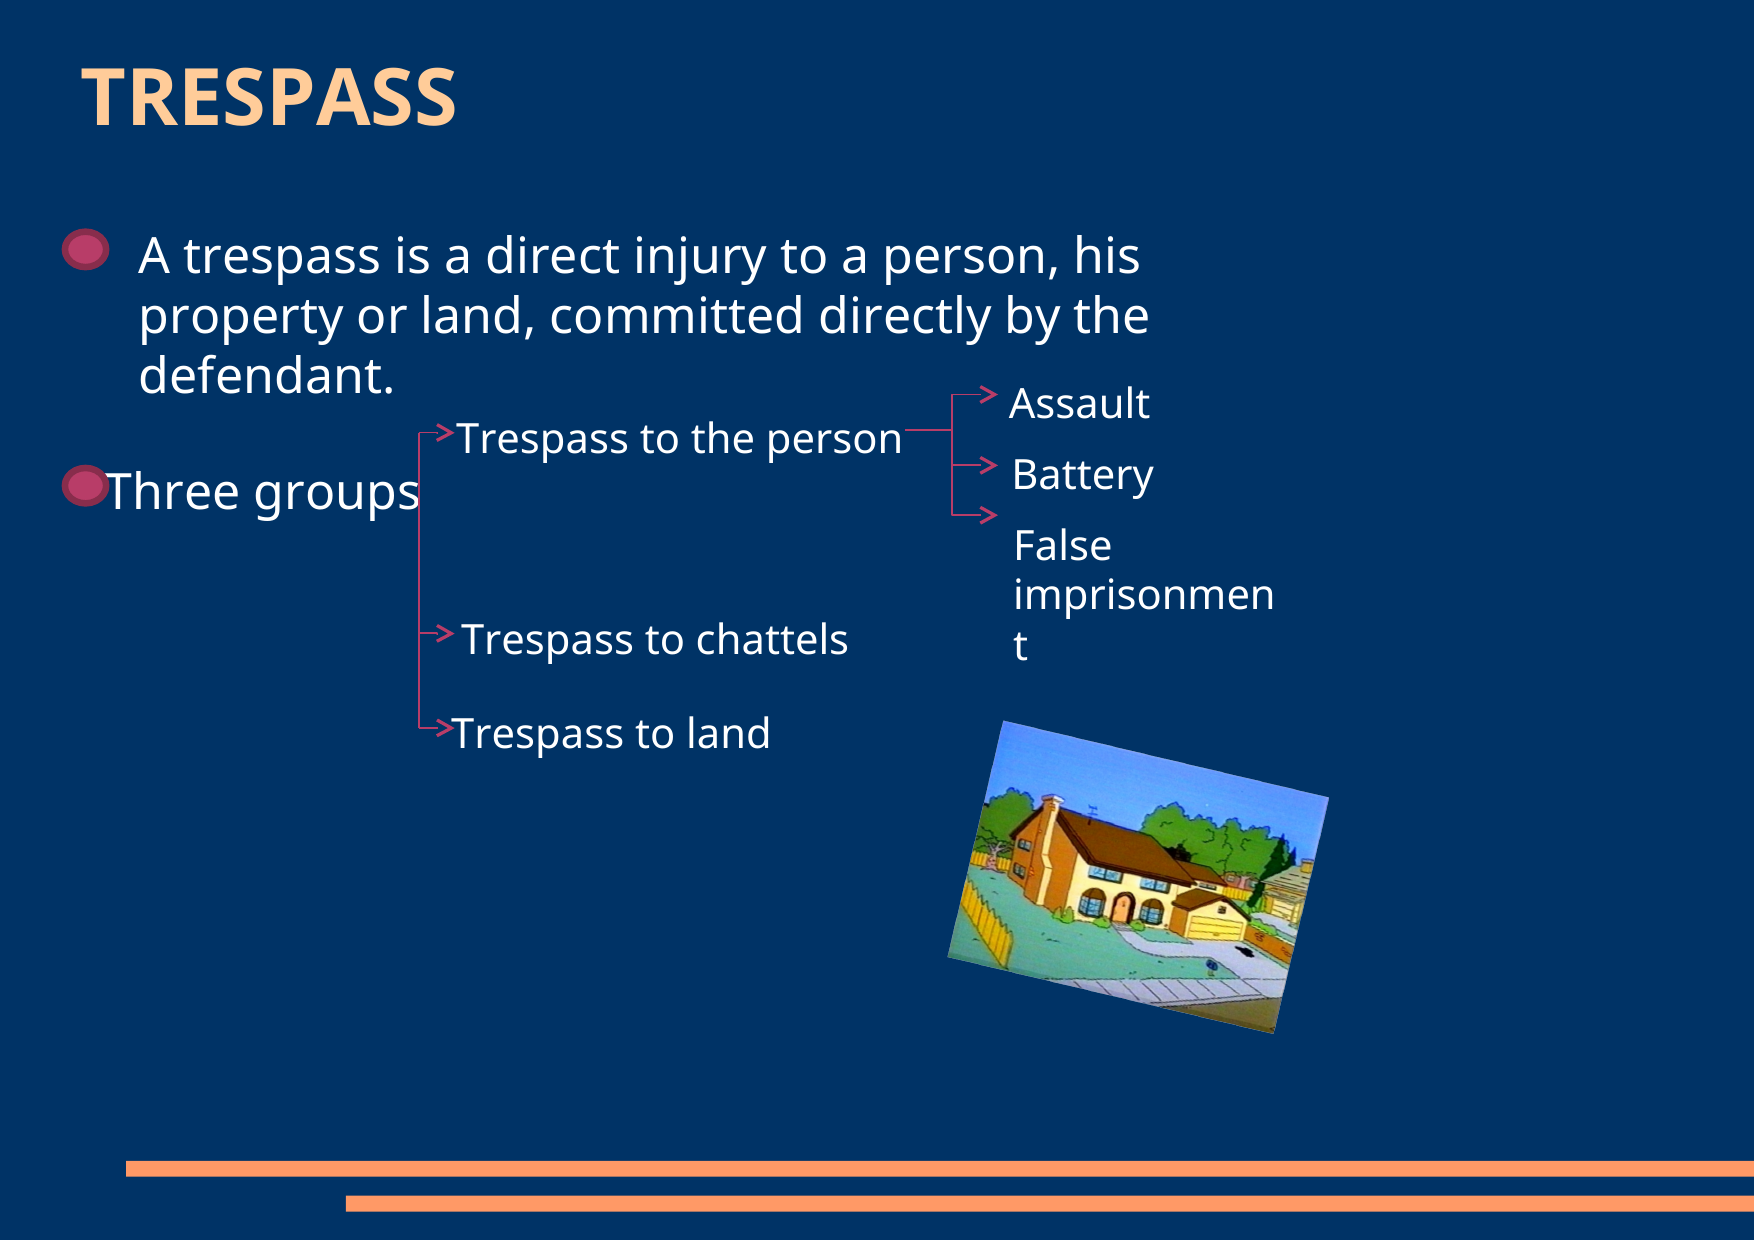

# TRESPASS
A trespass is a direct injury to a person, his property or land, committed directly by the defendant.
Assault
Trespass to the person
Battery
Three groups
False imprisonment
Trespass to chattels
Trespass to land